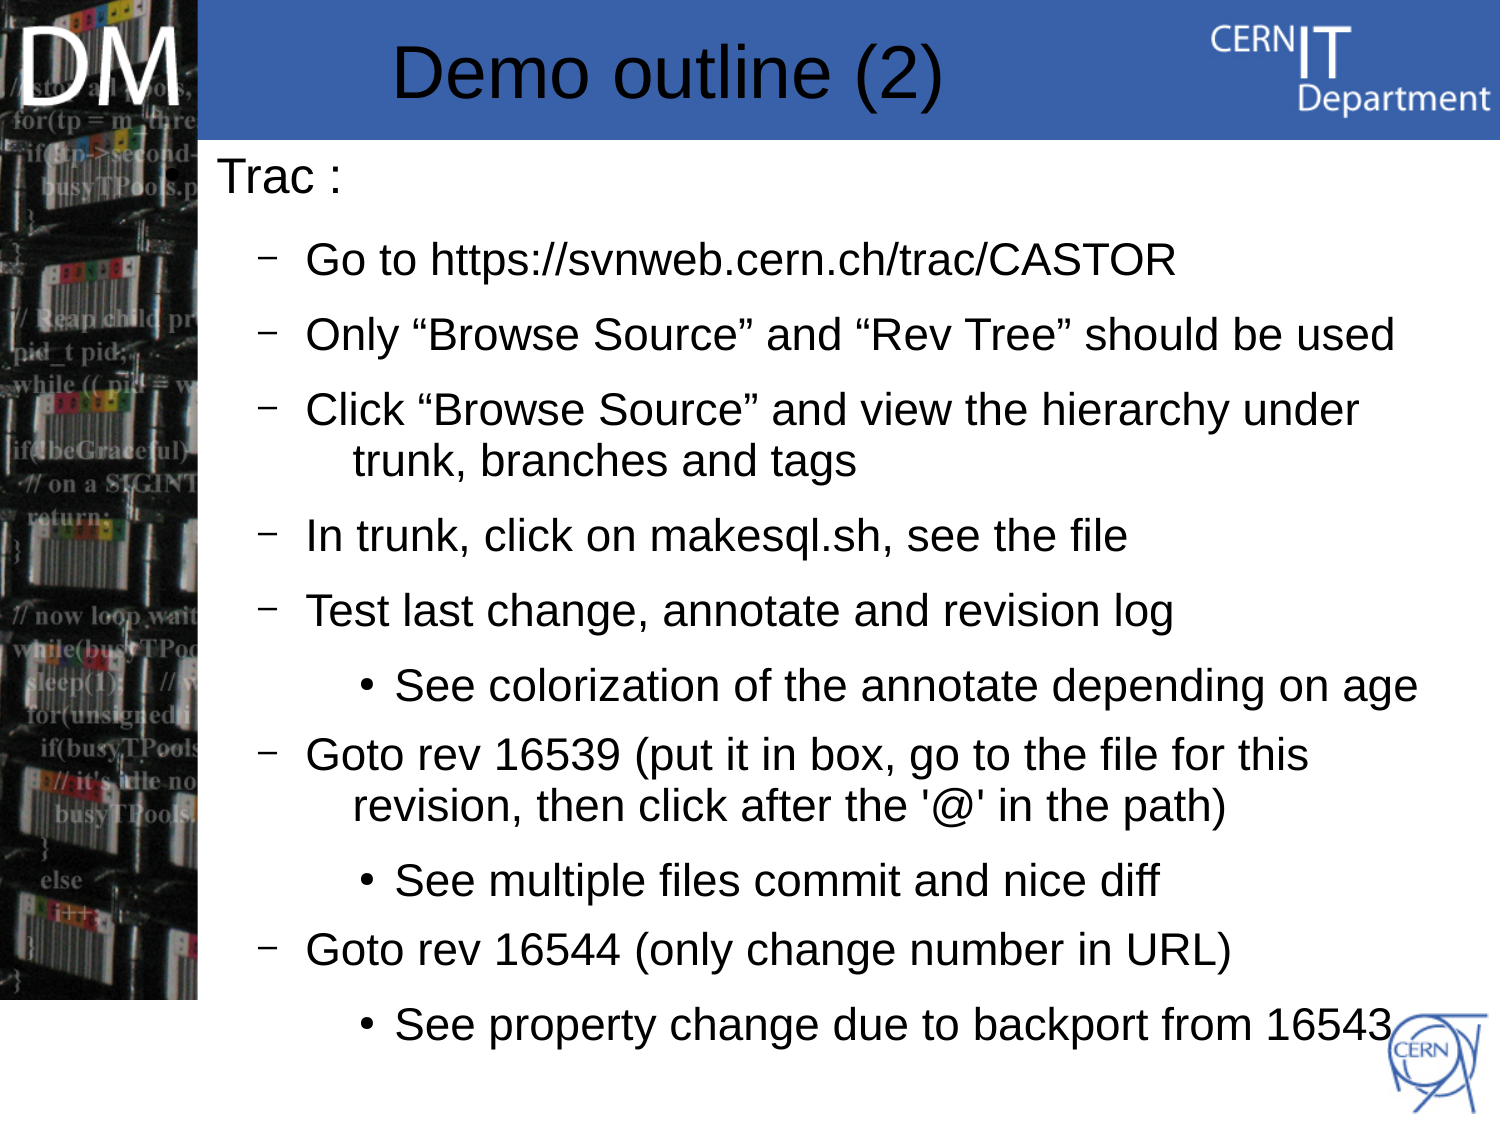

# Demo outline (2)
Trac :
Go to https://svnweb.cern.ch/trac/CASTOR
Only “Browse Source” and “Rev Tree” should be used
Click “Browse Source” and view the hierarchy under trunk, branches and tags
In trunk, click on makesql.sh, see the file
Test last change, annotate and revision log
See colorization of the annotate depending on age
Goto rev 16539 (put it in box, go to the file for this revision, then click after the '@' in the path)
See multiple files commit and nice diff
Goto rev 16544 (only change number in URL)
See property change due to backport from 16543